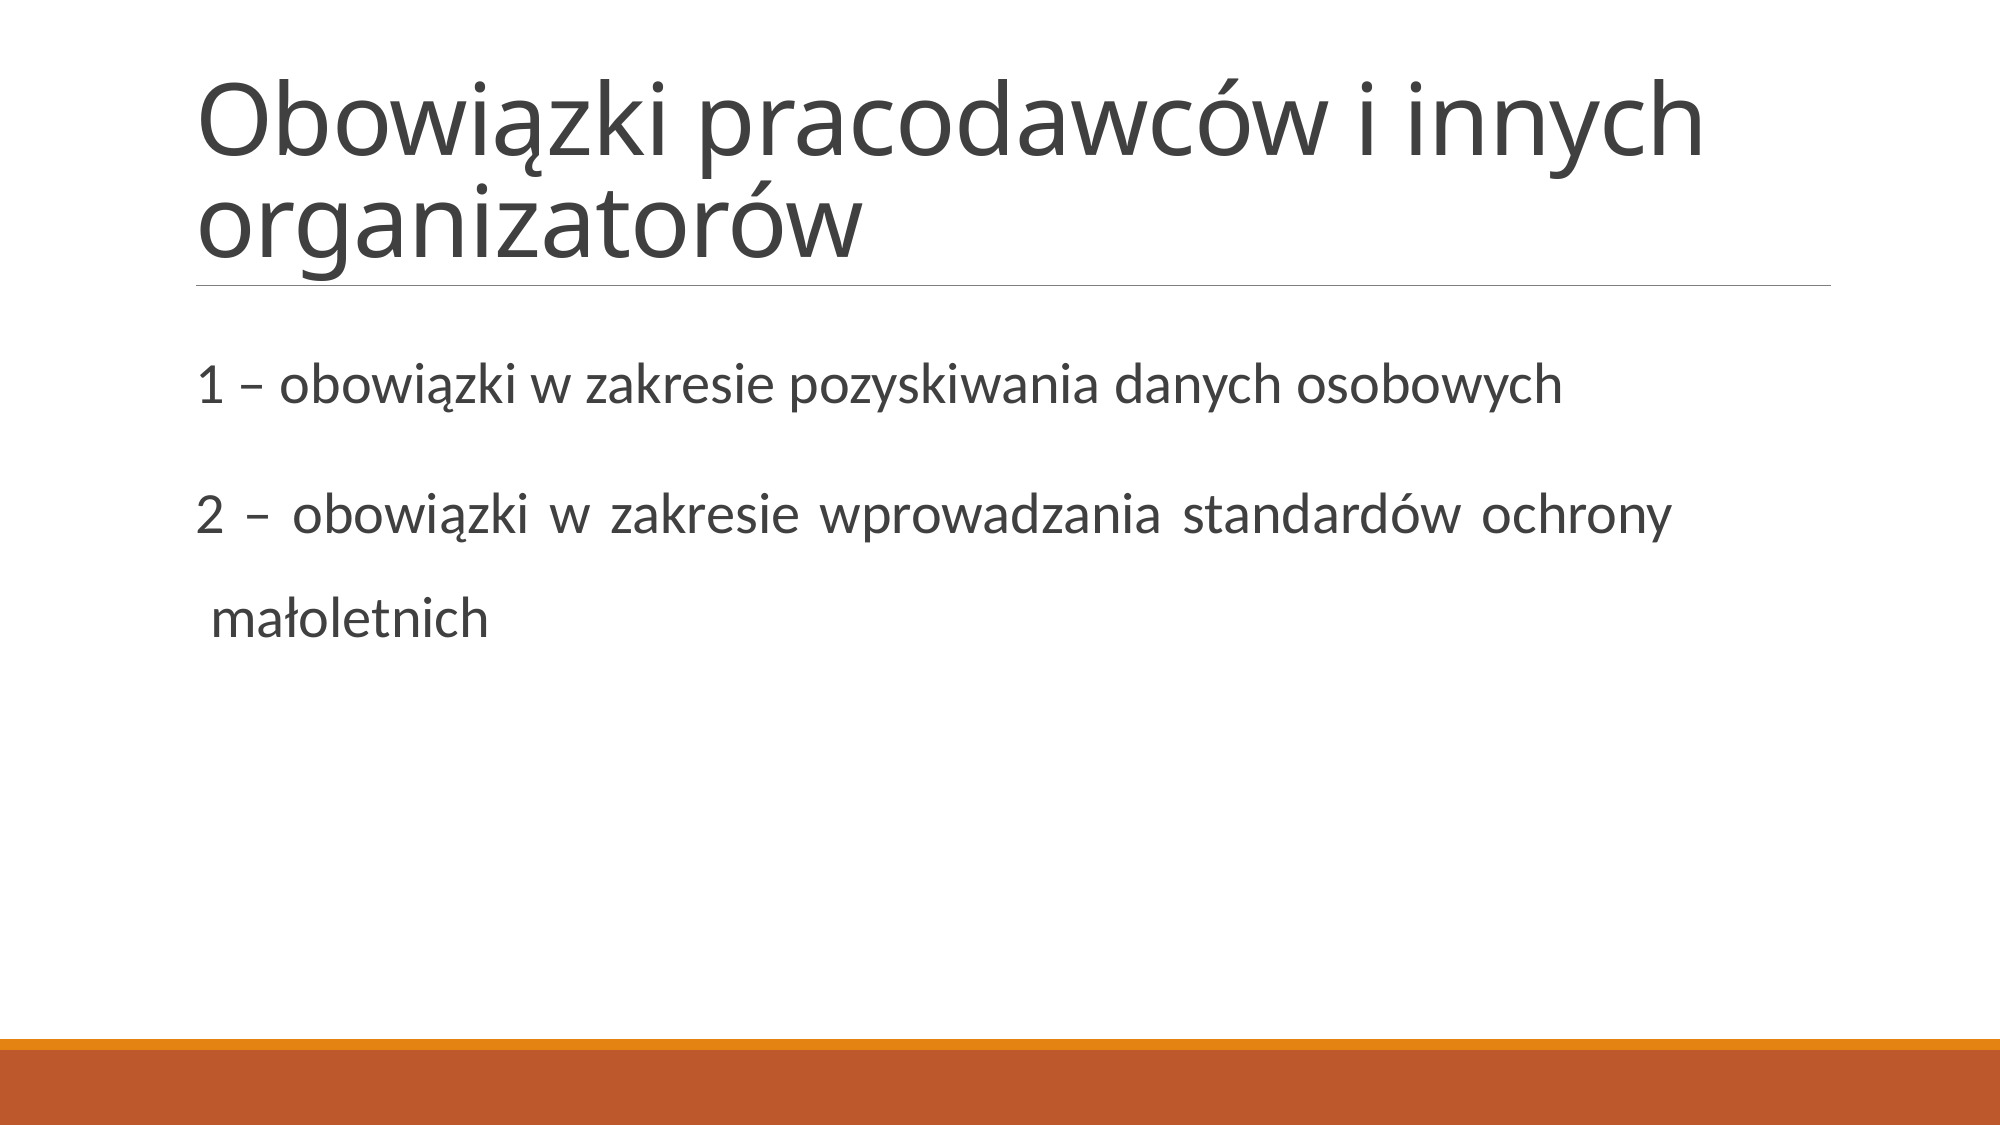

# Obowiązki pracodawców i innych organizatorów
1 – obowiązki w zakresie pozyskiwania danych osobowych
2 – obowiązki w zakresie wprowadzania standardów ochrony małoletnich